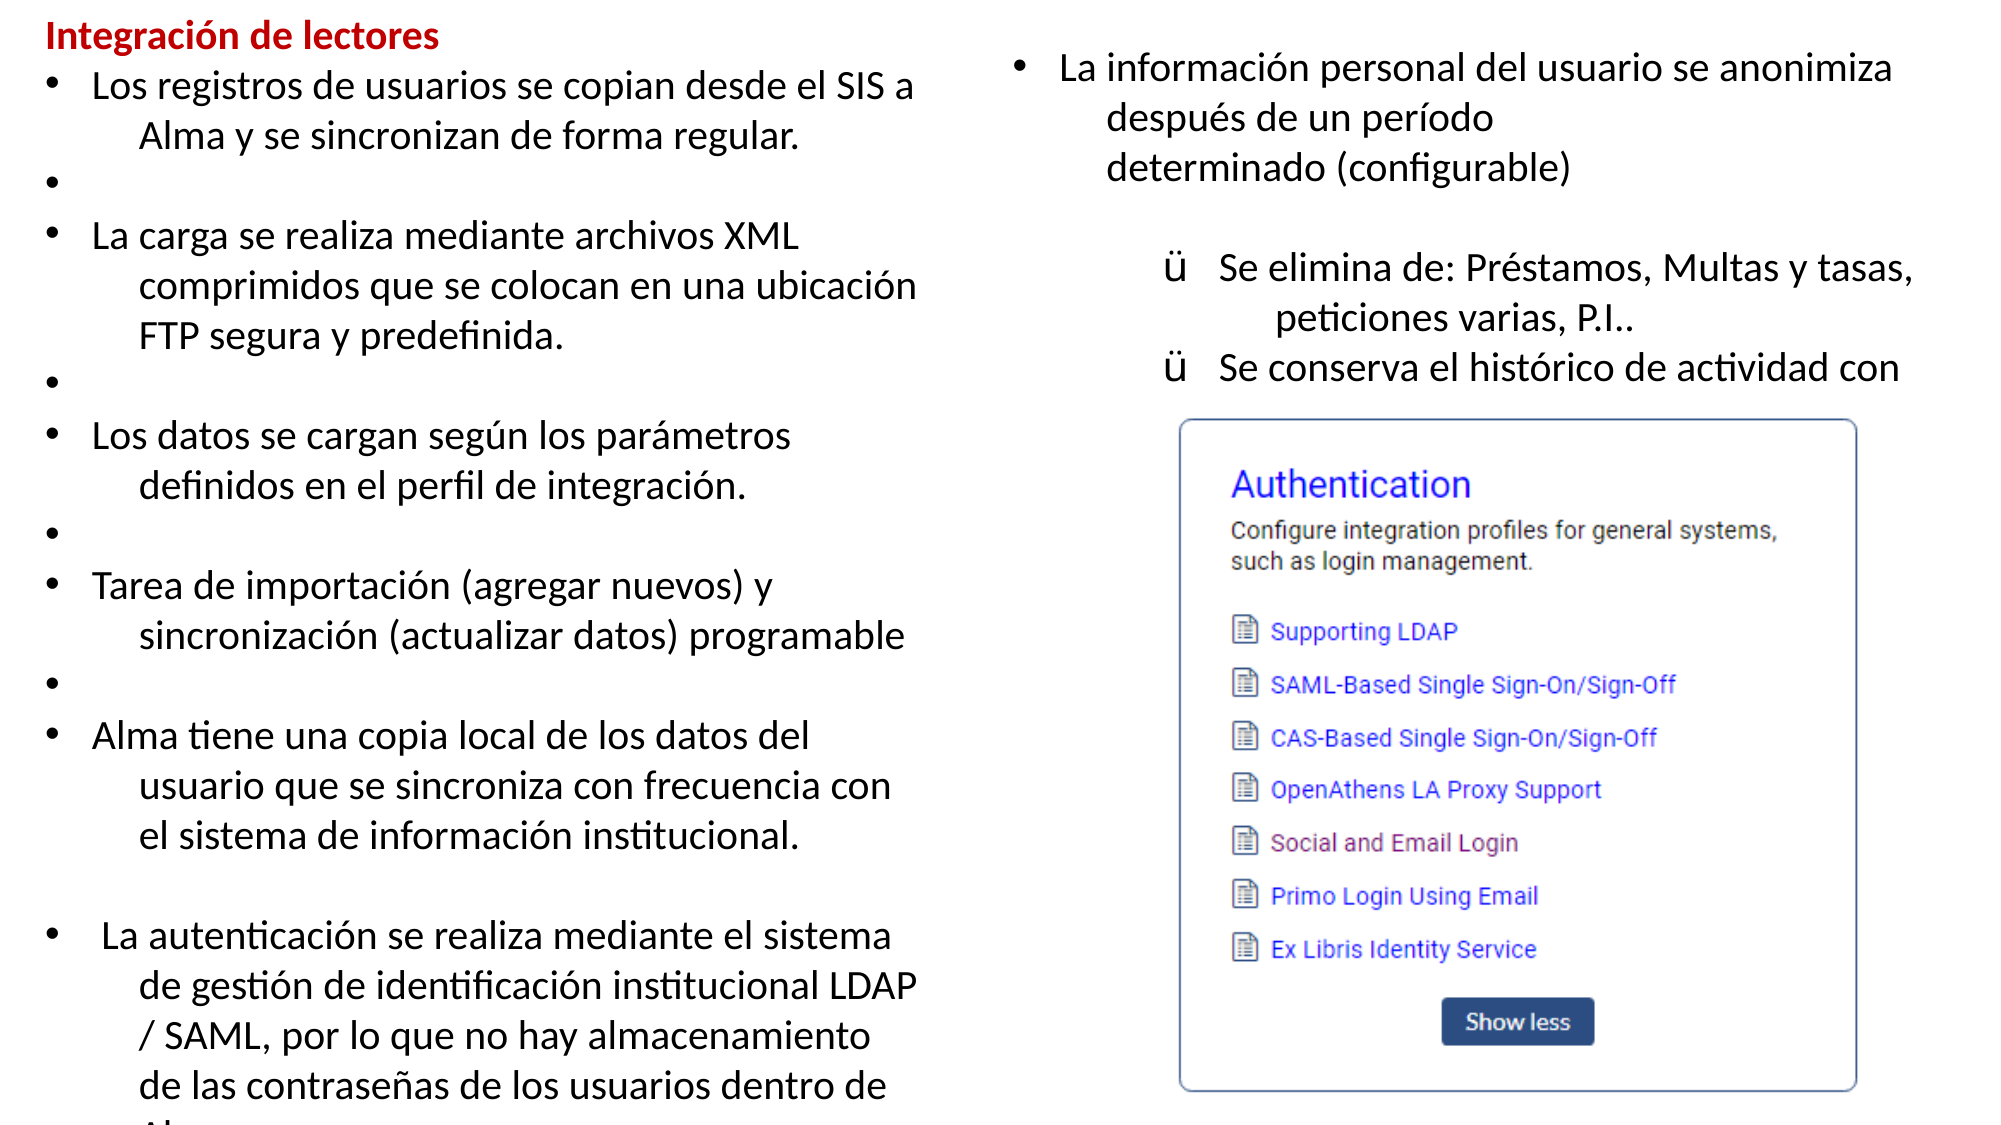

Integración de lectores
Los registros de usuarios se copian desde el SIS a Alma y se sincronizan de forma regular.
La carga se realiza mediante archivos XML comprimidos que se colocan en una ubicación FTP segura y predefinida.
Los datos se cargan según los parámetros definidos en el perfil de integración.
Tarea de importación (agregar nuevos) y sincronización (actualizar datos) programable
Alma tiene una copia local de los datos del usuario que se sincroniza con frecuencia con el sistema de información institucional.
 La autenticación se realiza mediante el sistema de gestión de identificación institucional LDAP / SAML, por lo que no hay almacenamiento de las contraseñas de los usuarios dentro de Alma.
La información personal del usuario se anonimiza después de un período determinado (configurable)
Se elimina de: Préstamos, Multas y tasas, peticiones varias, P.I..
Se conserva el histórico de actividad con fines estadísticos, de auditoría o informes